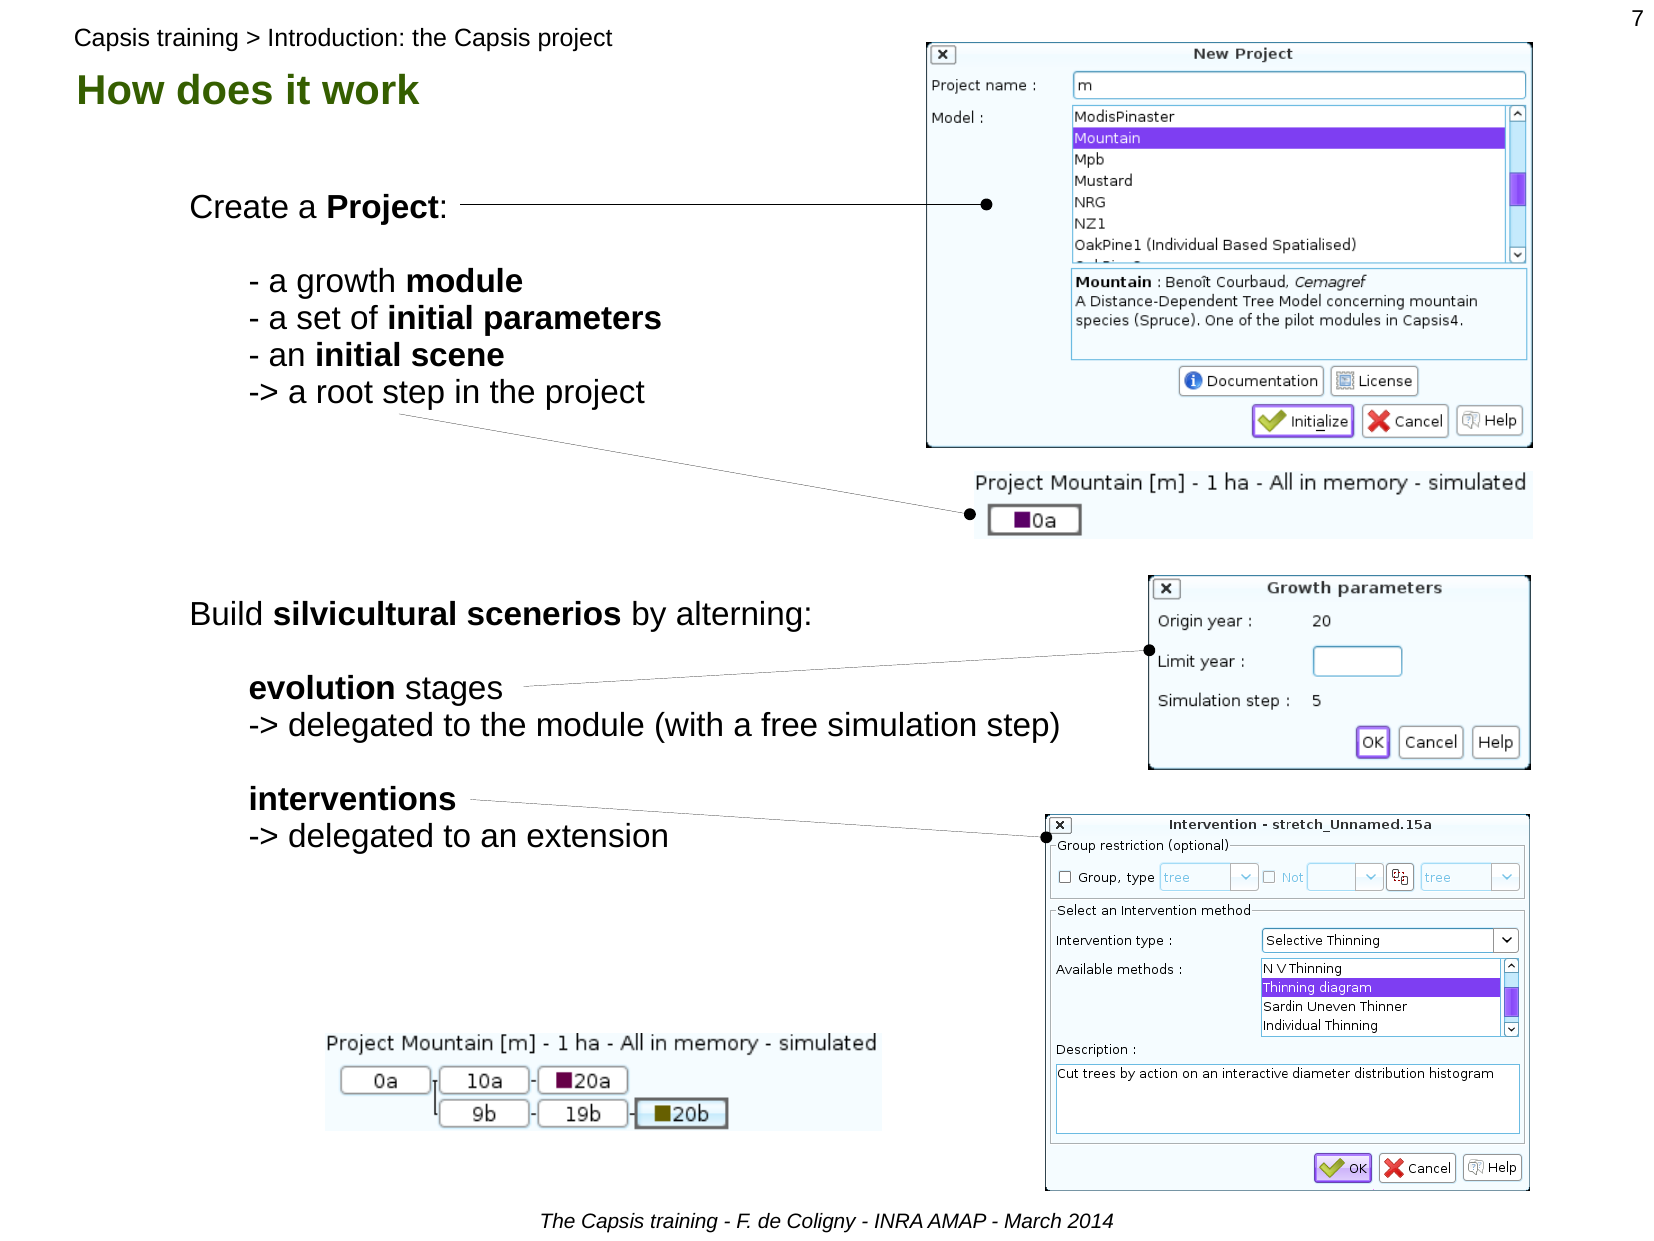

7
Capsis training > Introduction: the Capsis project
How does it work
Create a Project:
- a growth module
- a set of initial parameters
- an initial scene
-> a root step in the project
Build silvicultural scenerios by alterning:
evolution stages
-> delegated to the module (with a free simulation step)
interventions
-> delegated to an extension
The Capsis training - F. de Coligny - INRA AMAP - March 2014